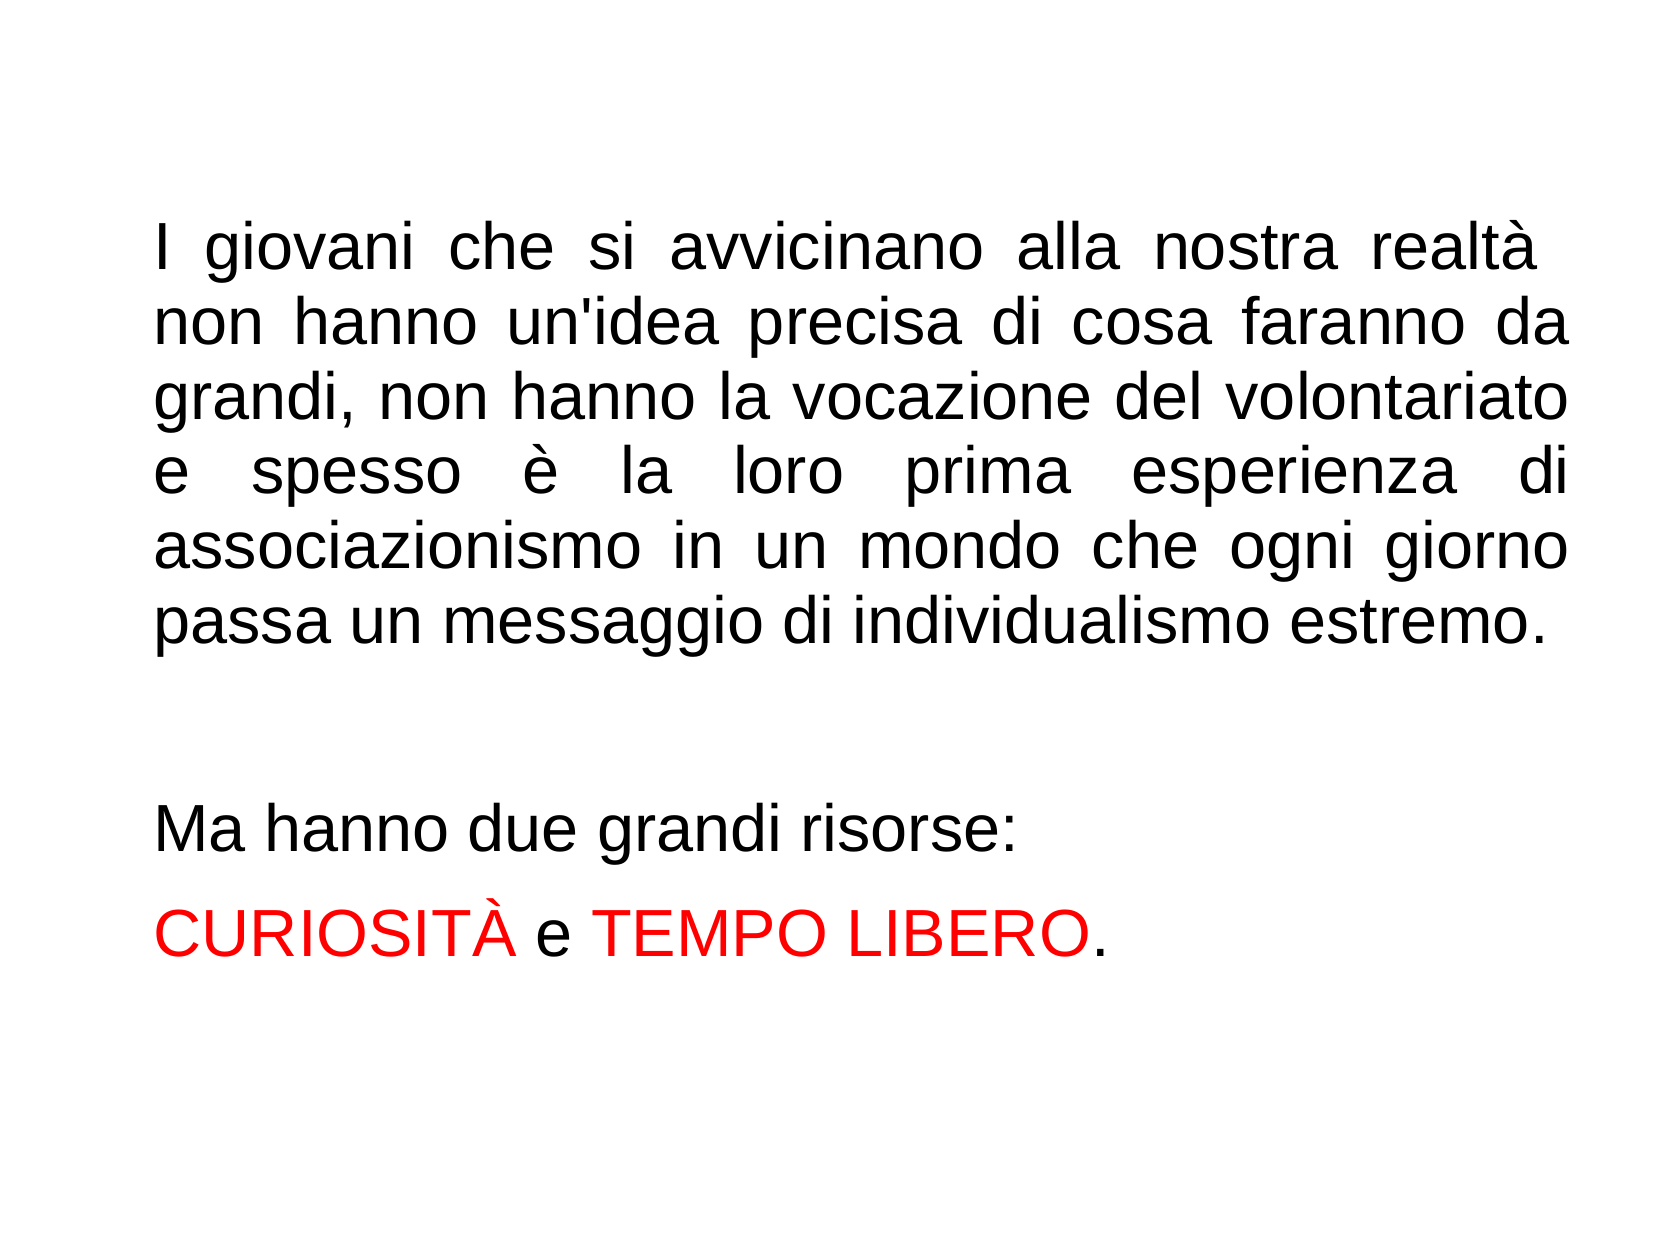

#
I giovani che si avvicinano alla nostra realtà non hanno un'idea precisa di cosa faranno da grandi, non hanno la vocazione del volontariato e spesso è la loro prima esperienza di associazionismo in un mondo che ogni giorno passa un messaggio di individualismo estremo.
Ma hanno due grandi risorse:
CURIOSITÀ e TEMPO LIBERO.